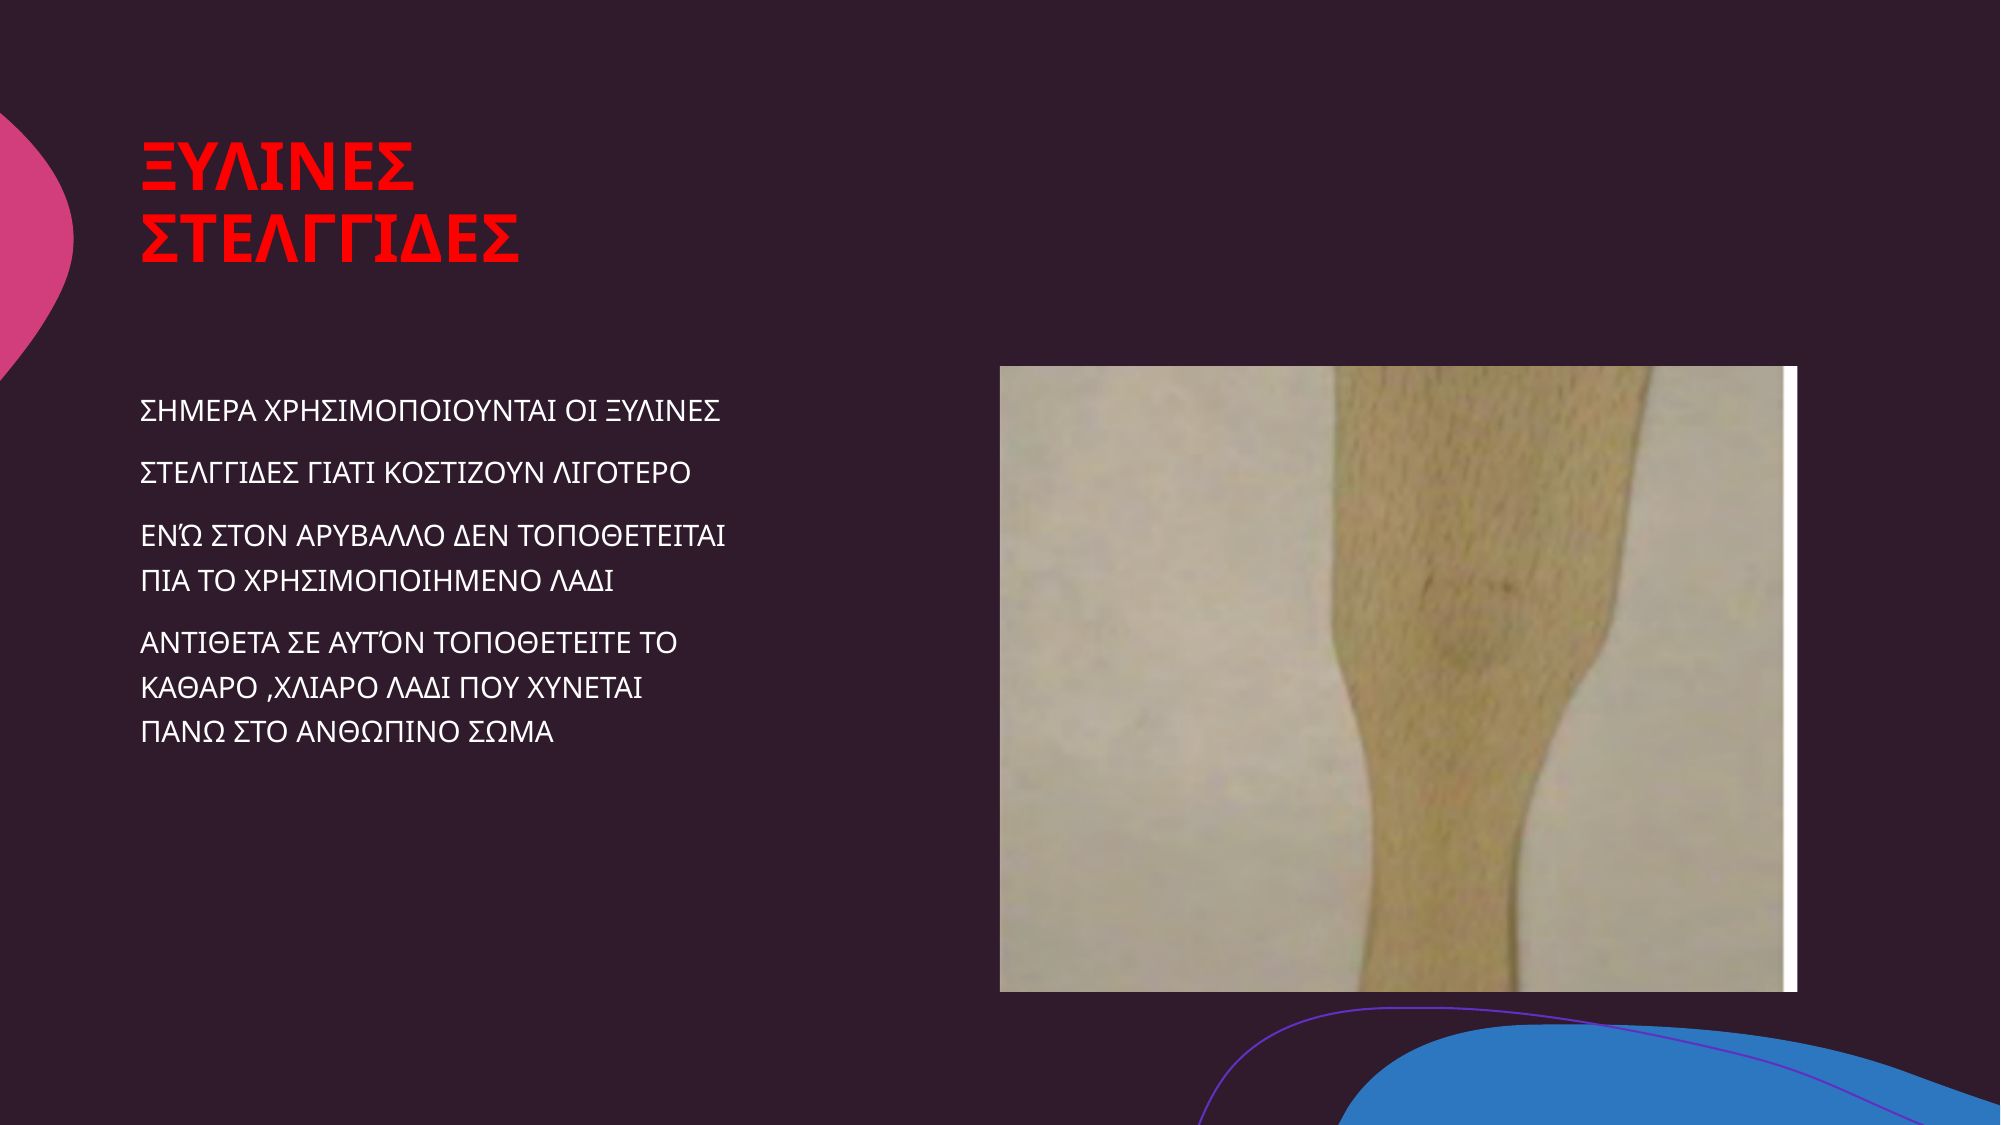

# ΞΥΛΙΝΕΣ ΣΤΕΛΓΓΙΔΕΣ
ΣΗΜΕΡΑ ΧΡΗΣΙΜΟΠΟΙΟΥΝΤΑΙ ΟΙ ΞΥΛΙΝΕΣ
ΣΤΕΛΓΓΙΔΕΣ ΓΙΑΤΙ ΚΟΣΤΙΖΟΥΝ ΛΙΓΟΤΕΡΟ
ΕΝΏ ΣΤΟΝ ΑΡΥΒΑΛΛΟ ΔΕΝ ΤΟΠΟΘΕΤΕΙΤΑΙ ΠΙΑ ΤΟ ΧΡΗΣΙΜΟΠΟΙΗΜΕΝΟ ΛΑΔΙ
ΑΝΤΙΘΕΤΑ ΣΕ ΑΥΤΌΝ ΤΟΠΟΘΕΤΕΙΤΕ ΤΟ ΚΑΘΑΡΟ ,ΧΛΙΑΡΟ ΛΑΔΙ ΠΟΥ ΧΥΝΕΤΑΙ ΠΑΝΩ ΣΤΟ ΑΝΘΩΠΙΝΟ ΣΩΜΑ